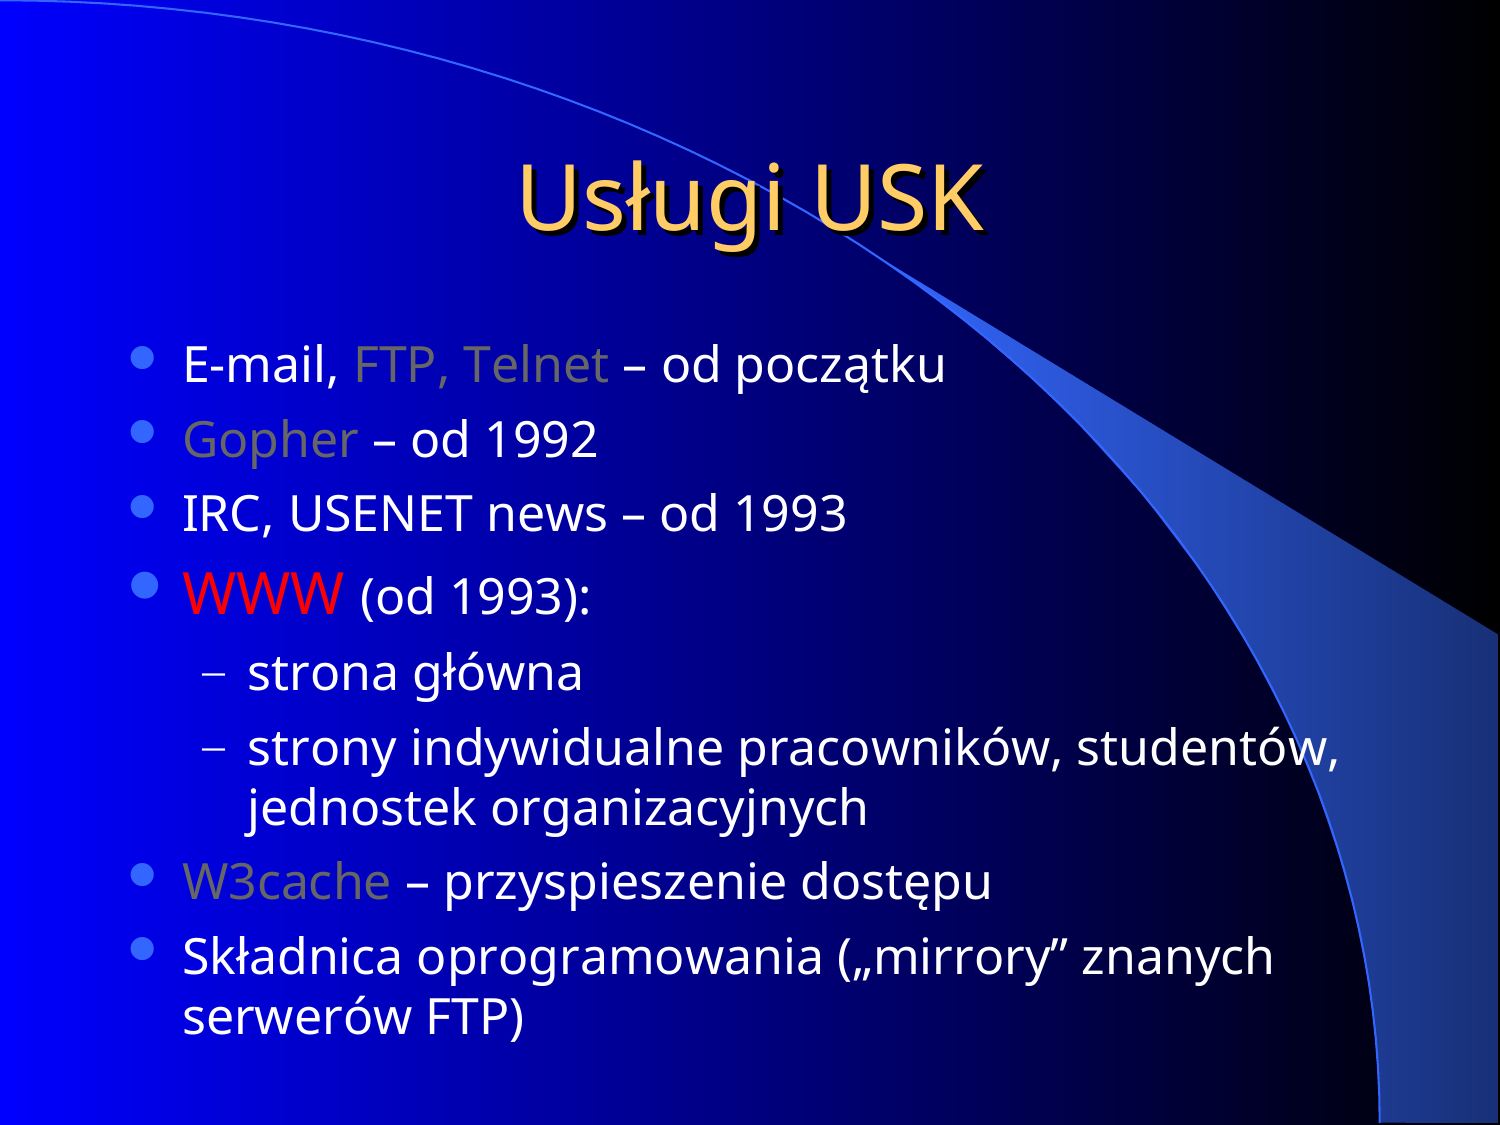

# Usługi USK
E-mail, FTP, Telnet – od początku
Gopher – od 1992
IRC, USENET news – od 1993
WWW (od 1993):
strona główna
strony indywidualne pracowników, studentów, jednostek organizacyjnych
W3cache – przyspieszenie dostępu
Składnica oprogramowania („mirrory” znanych serwerów FTP)